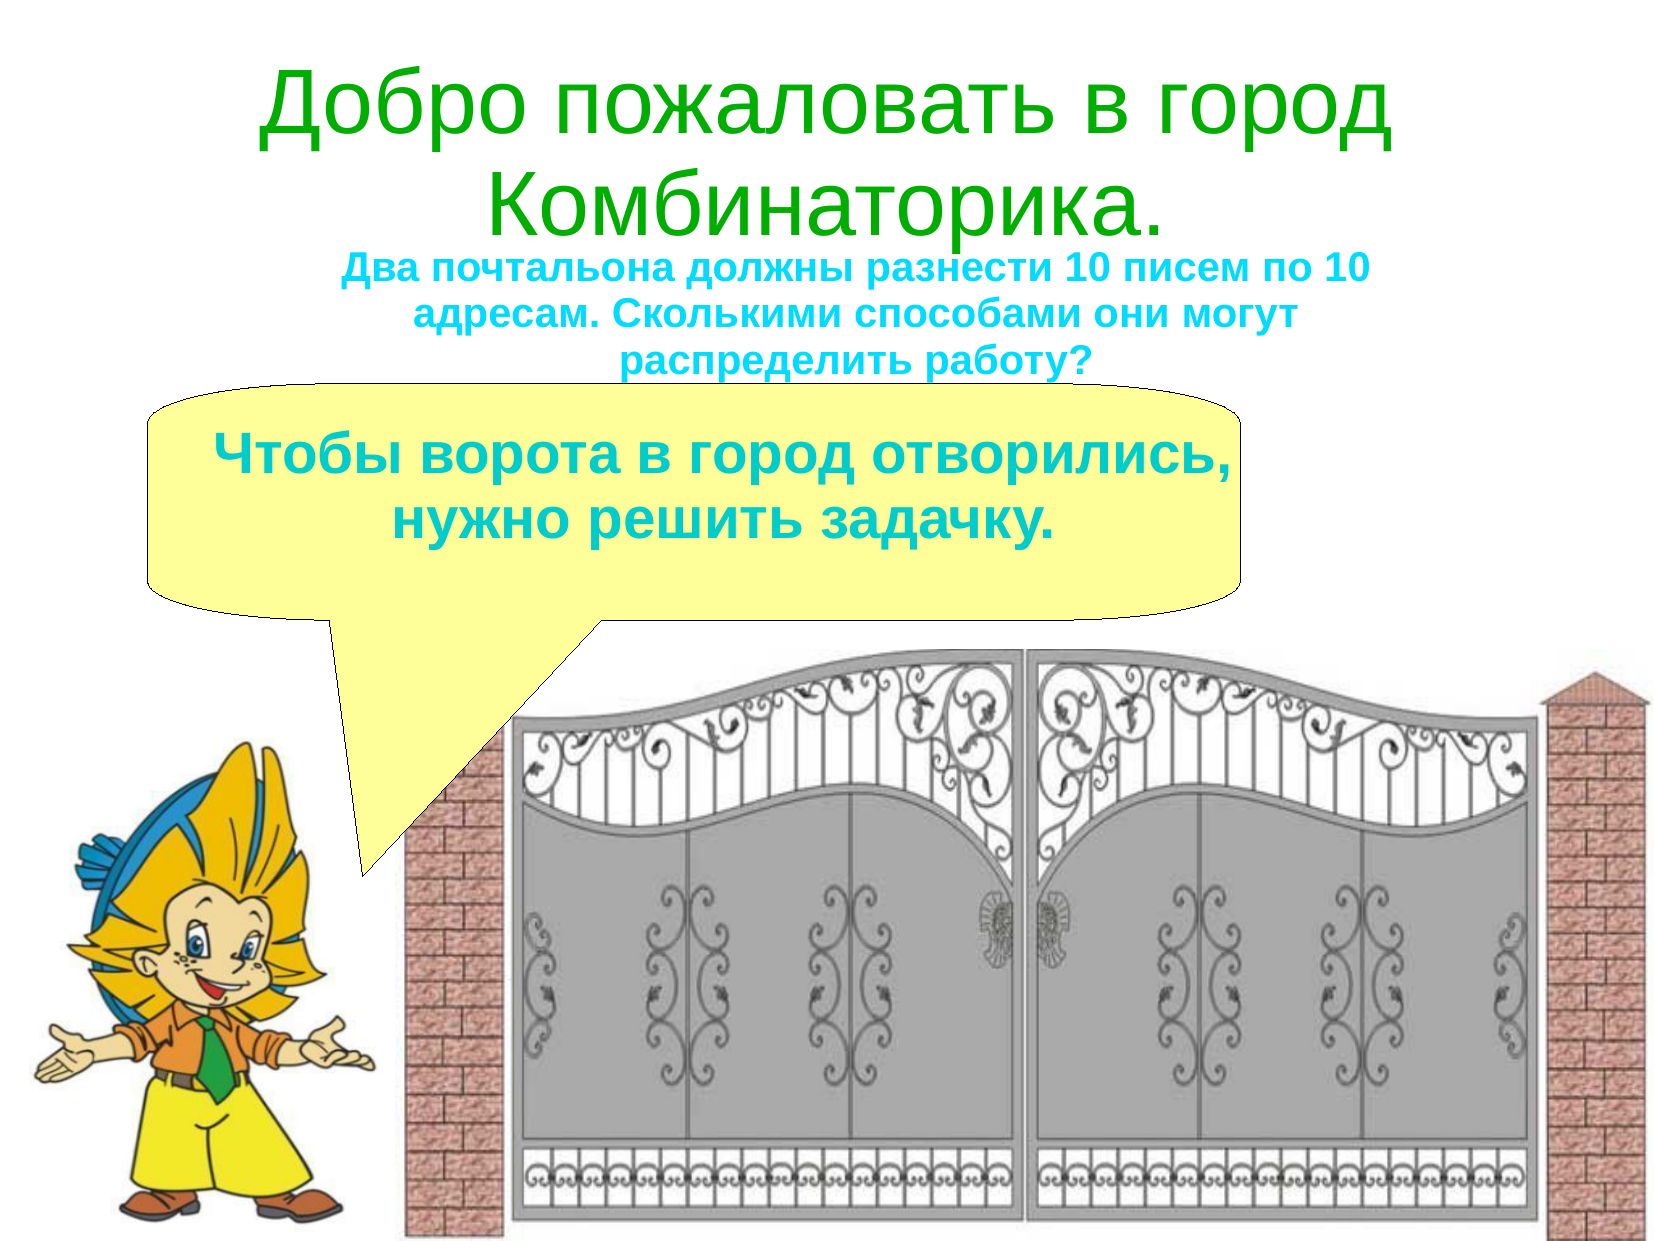

# Добро пожаловать в город Комбинаторика.
Два почтальона должны разнести 10 писем по 10 адресам. Сколькими способами они могут распределить работу?
Чтобы ворота в город отворились, нужно решить задачку.